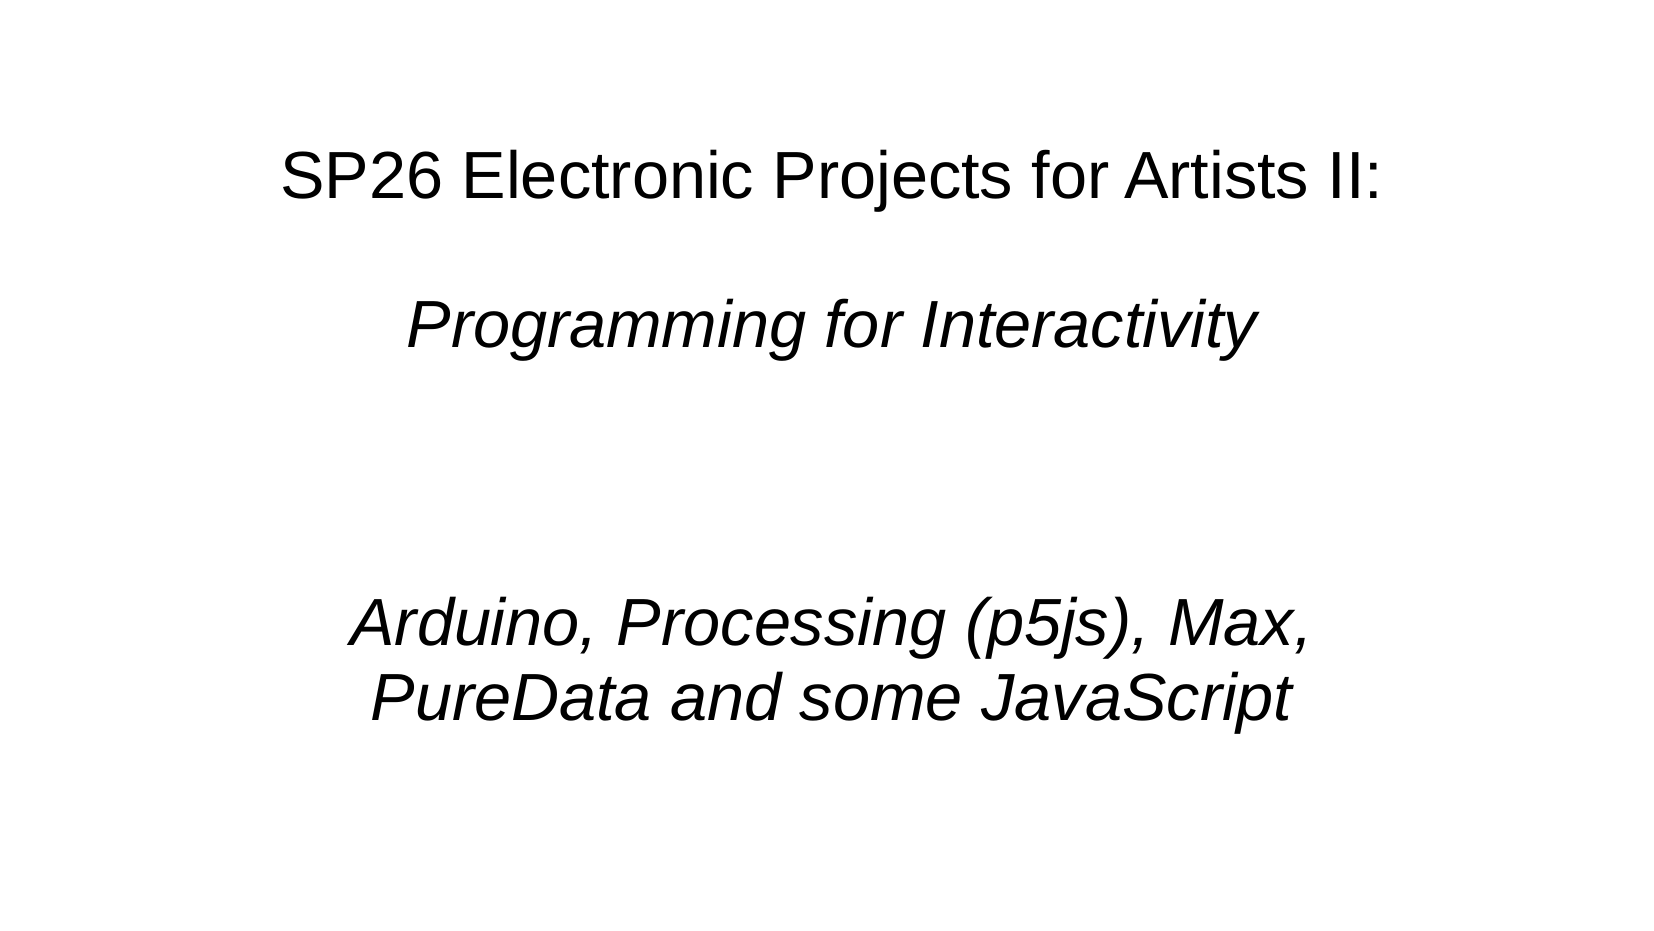

# SP26 Electronic Projects for Artists II: Programming for Interactivity
Arduino, Processing (p5js), Max,
PureData and some JavaScript